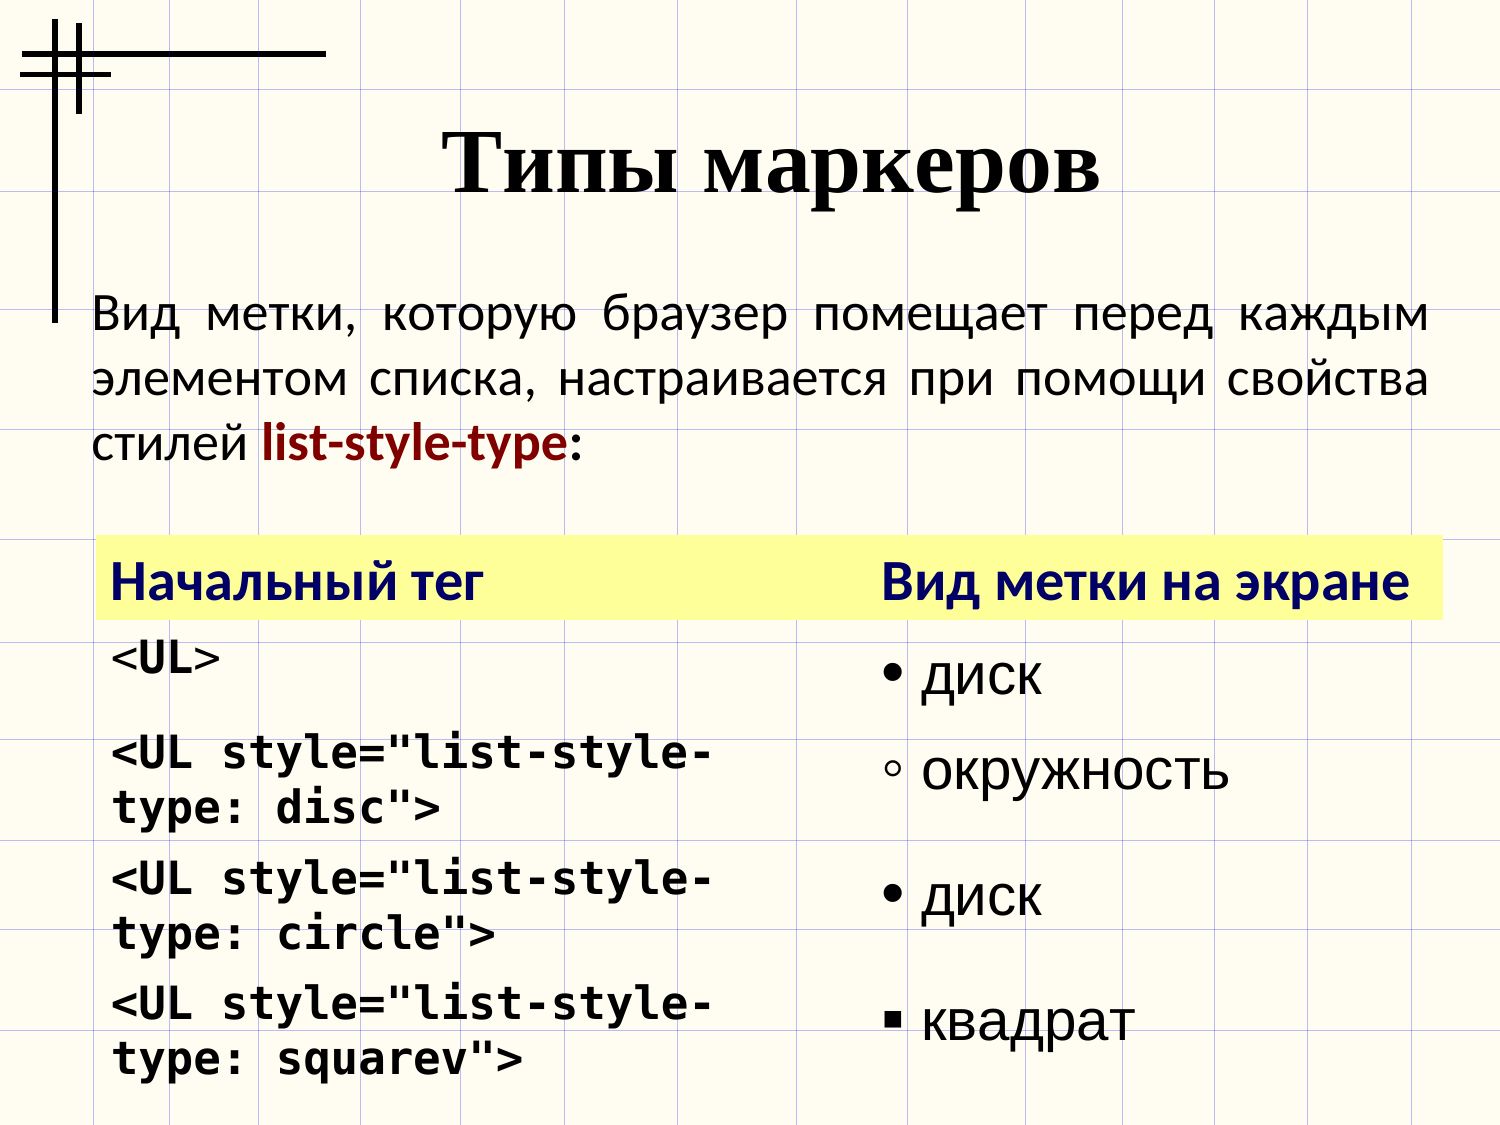

# Типы маркеров
Вид метки, которую браузер помещает перед каждым элементом списка, настраивается при помощи свойства стилей list-style-type:
| Начальный тег | Вид метки на экране |
| --- | --- |
| <UL> | • диск |
| <UL style="list-style-type: disc"> | ◦ окружность |
| <UL style="list-style-type: circle"> | • диск |
| <UL style="list-style-type: squarev"> | ▪ квадрат |